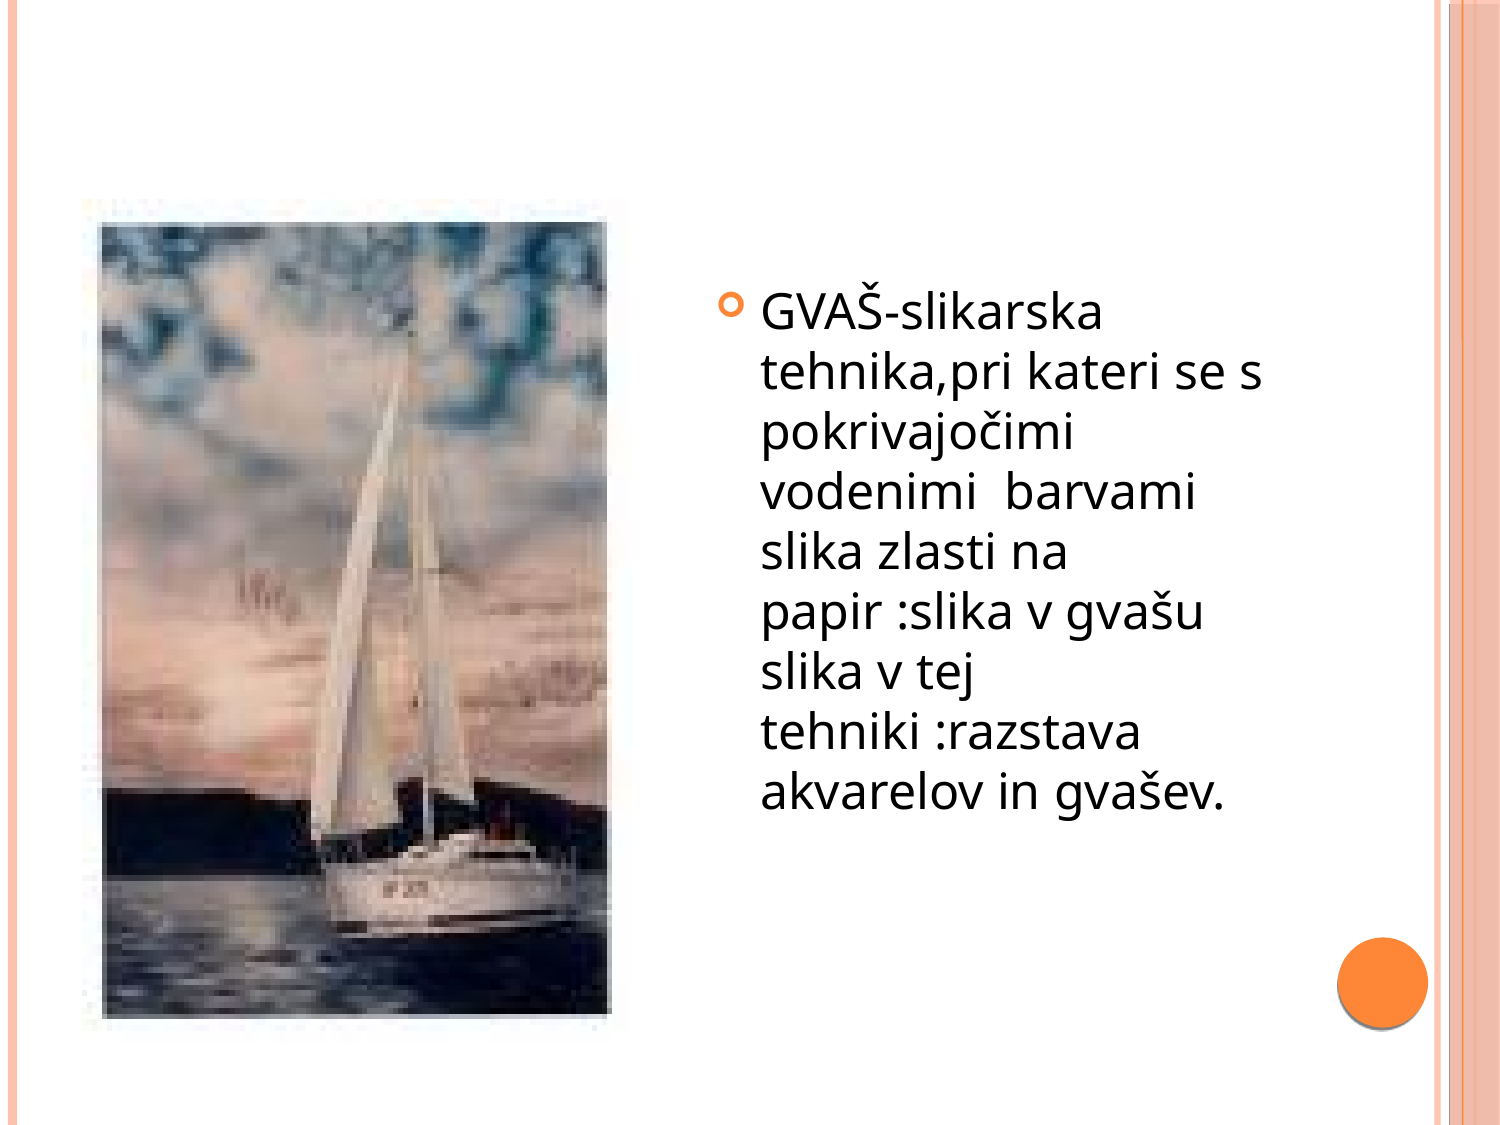

#
GVAŠ-slikarska tehnika,pri kateri se s pokrivajočimi vodenimi barvami slika zlasti na papir :slika v gvašu slika v tej tehniki :razstava akvarelov in gvašev.